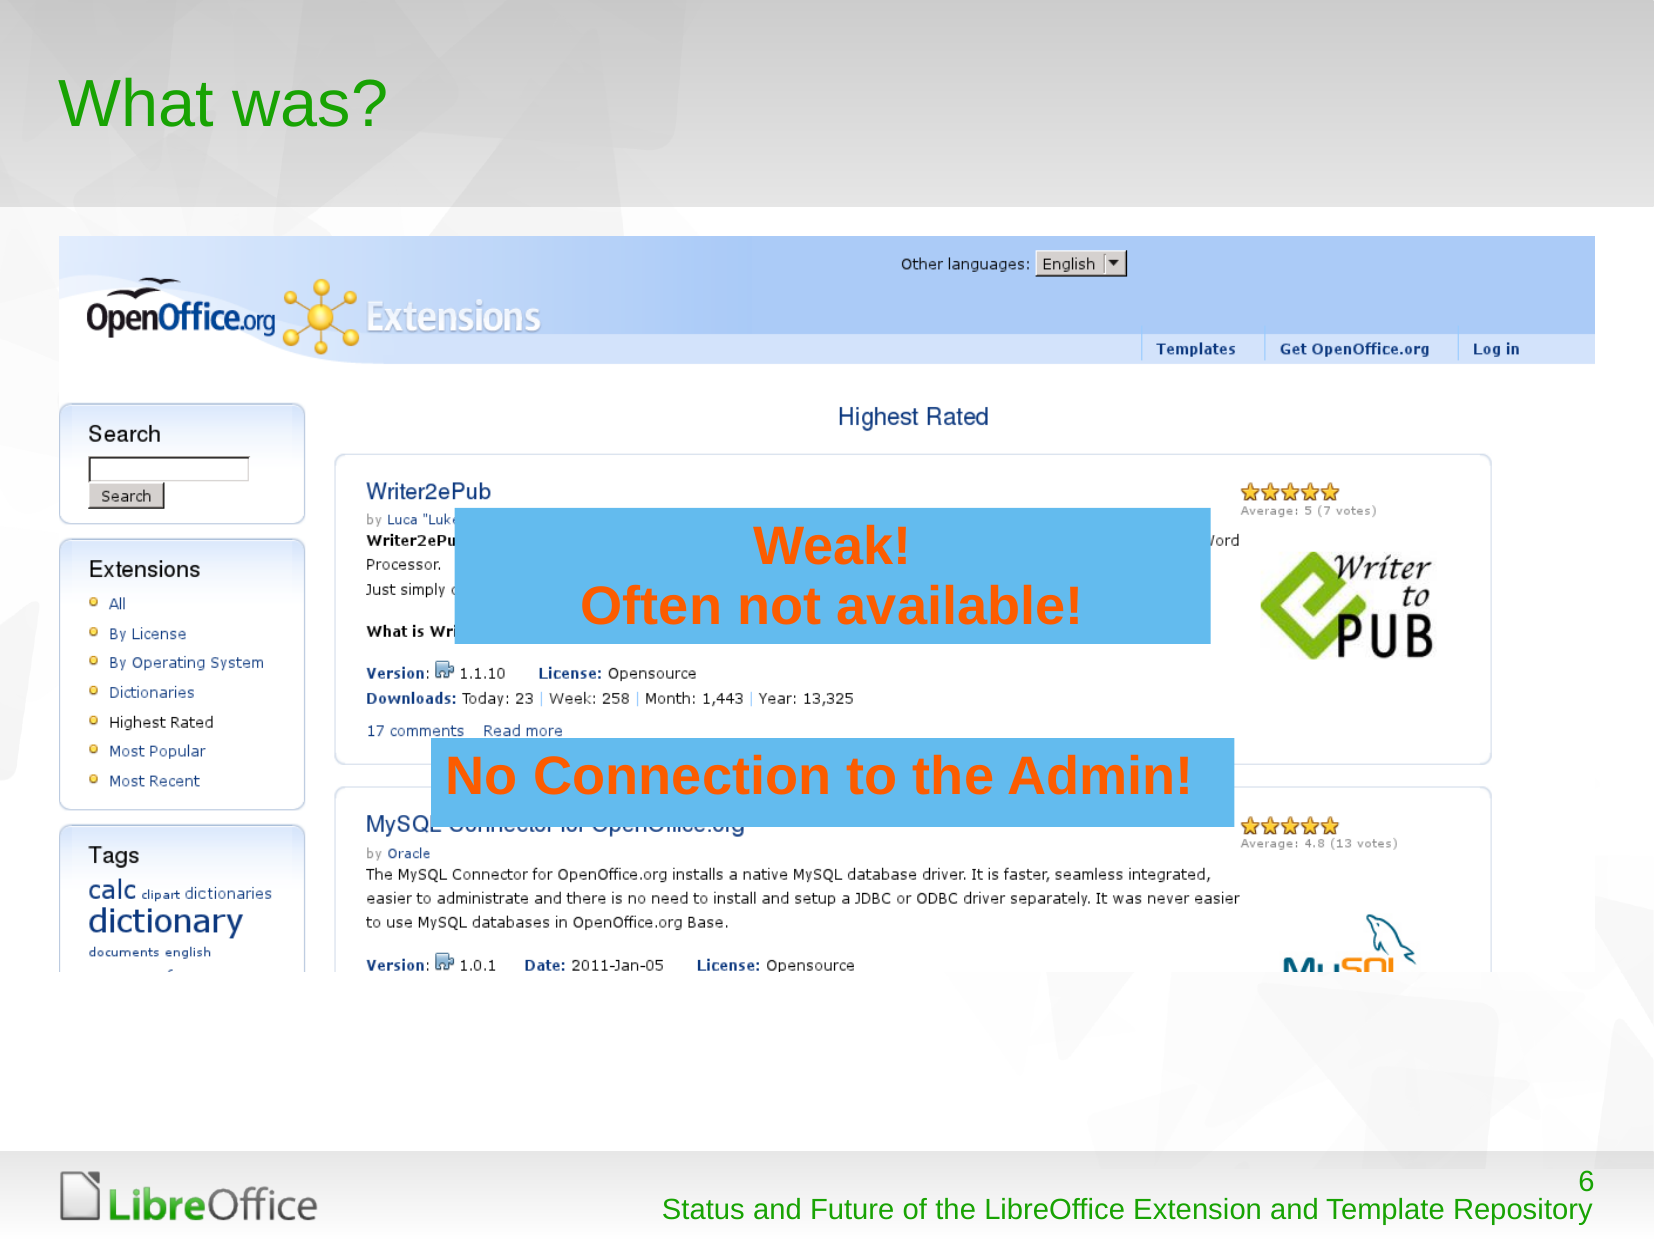

# What was?
Weak!
Often not available!
No Connection to the Admin!
6
Status and Future of the LibreOffice Extension and Template Repository